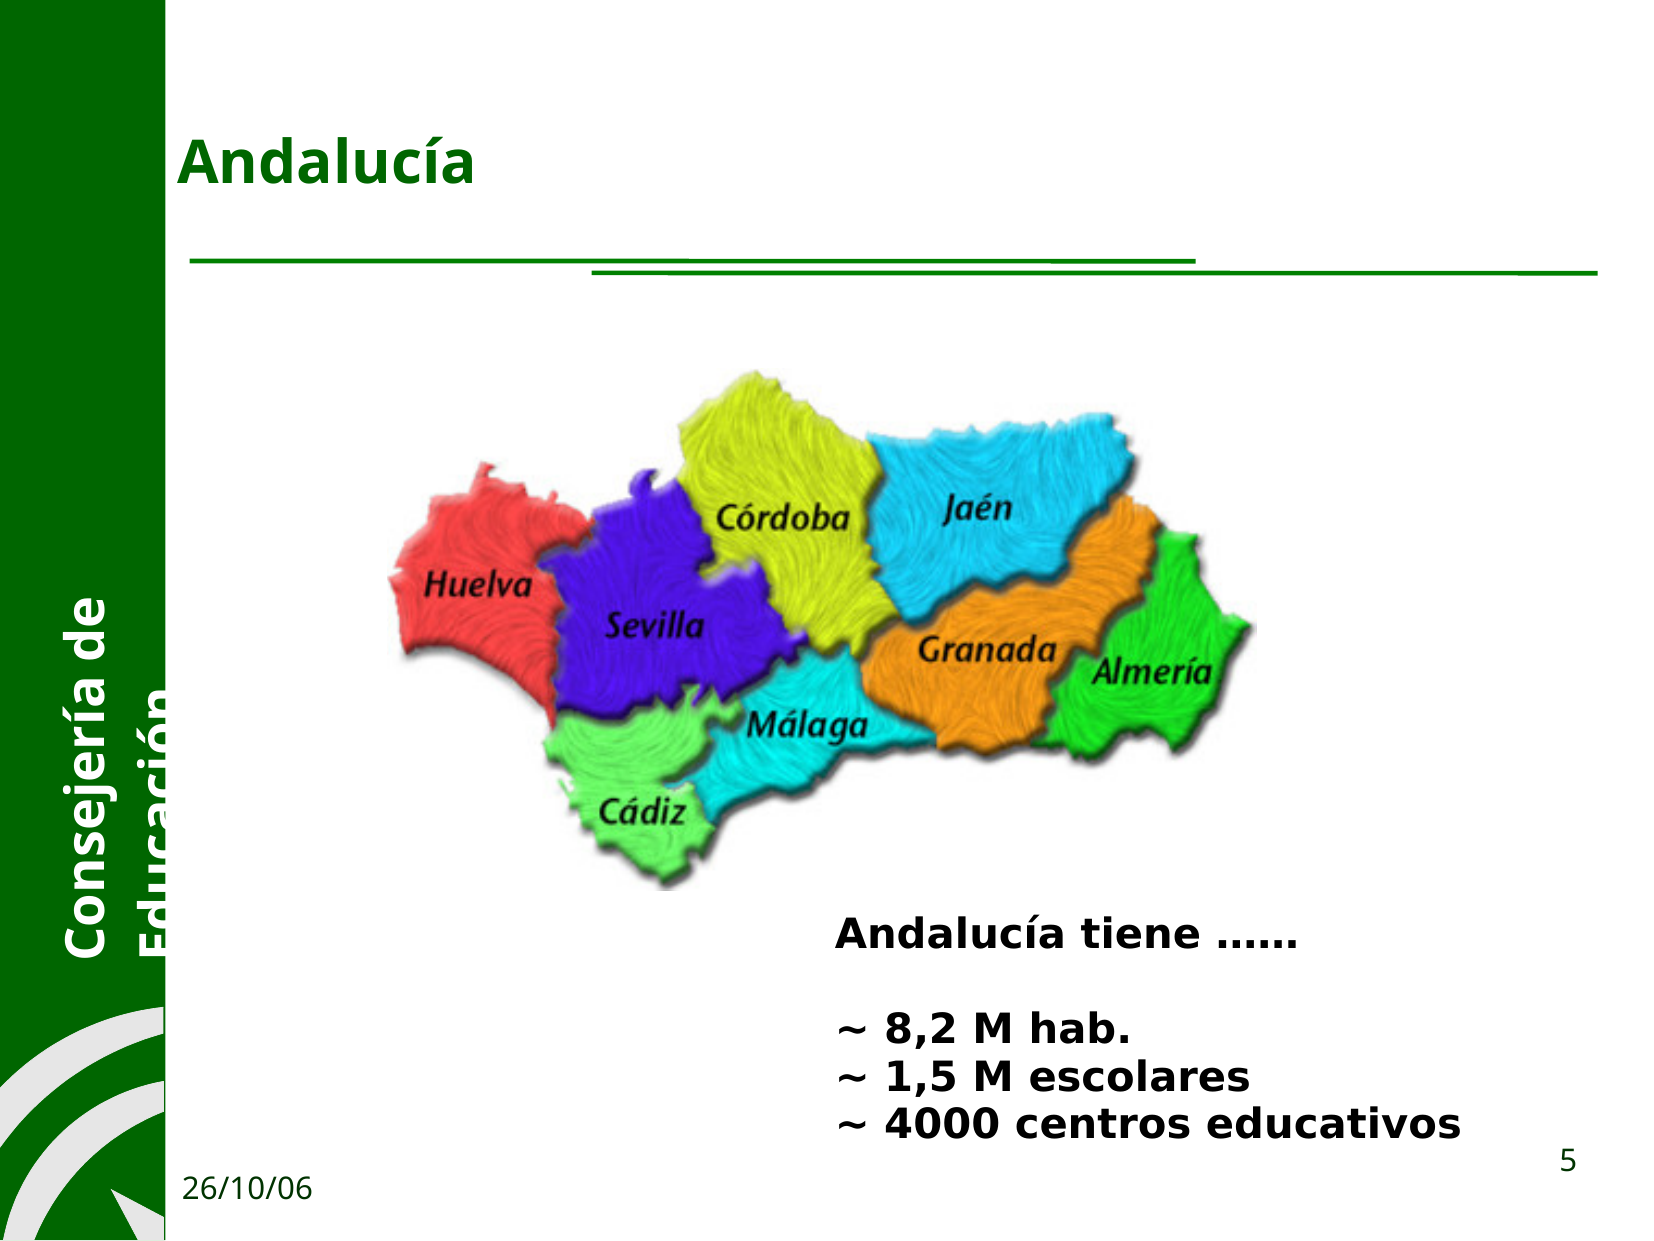

# Andalucía
Andalucía tiene ……
~ 8,2 M hab.
~ 1,5 M escolares
~ 4000 centros educativos
5